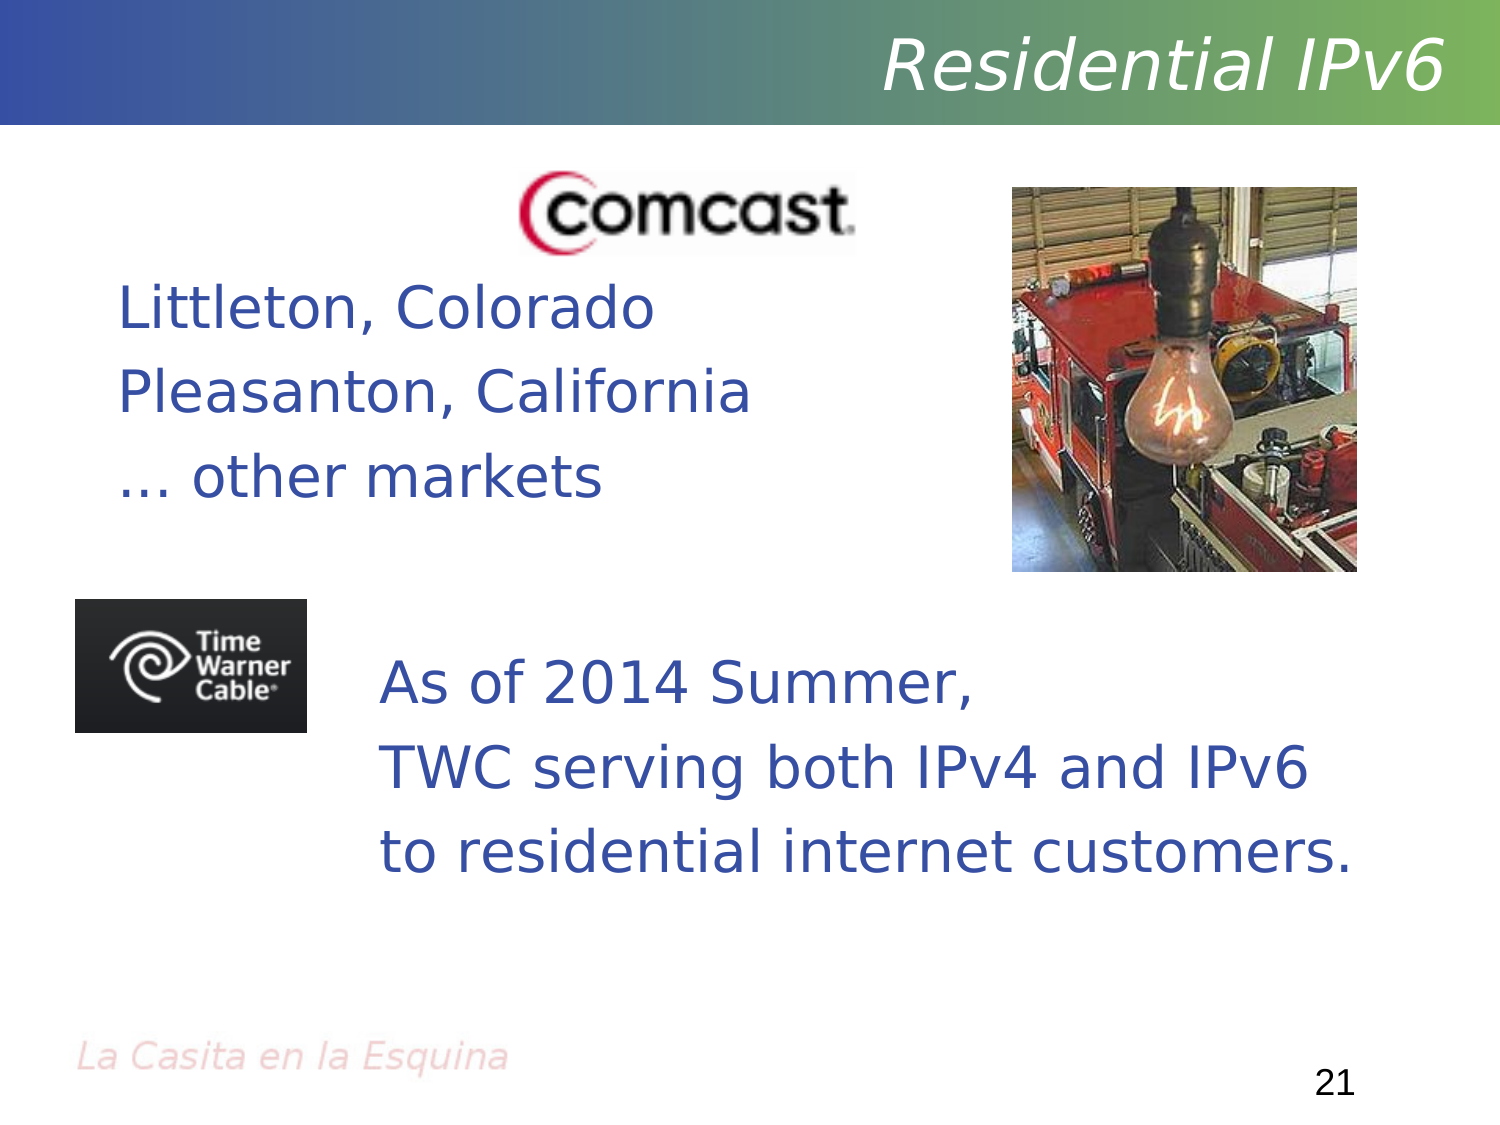

# Residential IPv6
Littleton, Colorado
Pleasanton, California
... other markets
As of 2014 Summer,
TWC serving both IPv4 and IPv6
to residential internet customers.
21